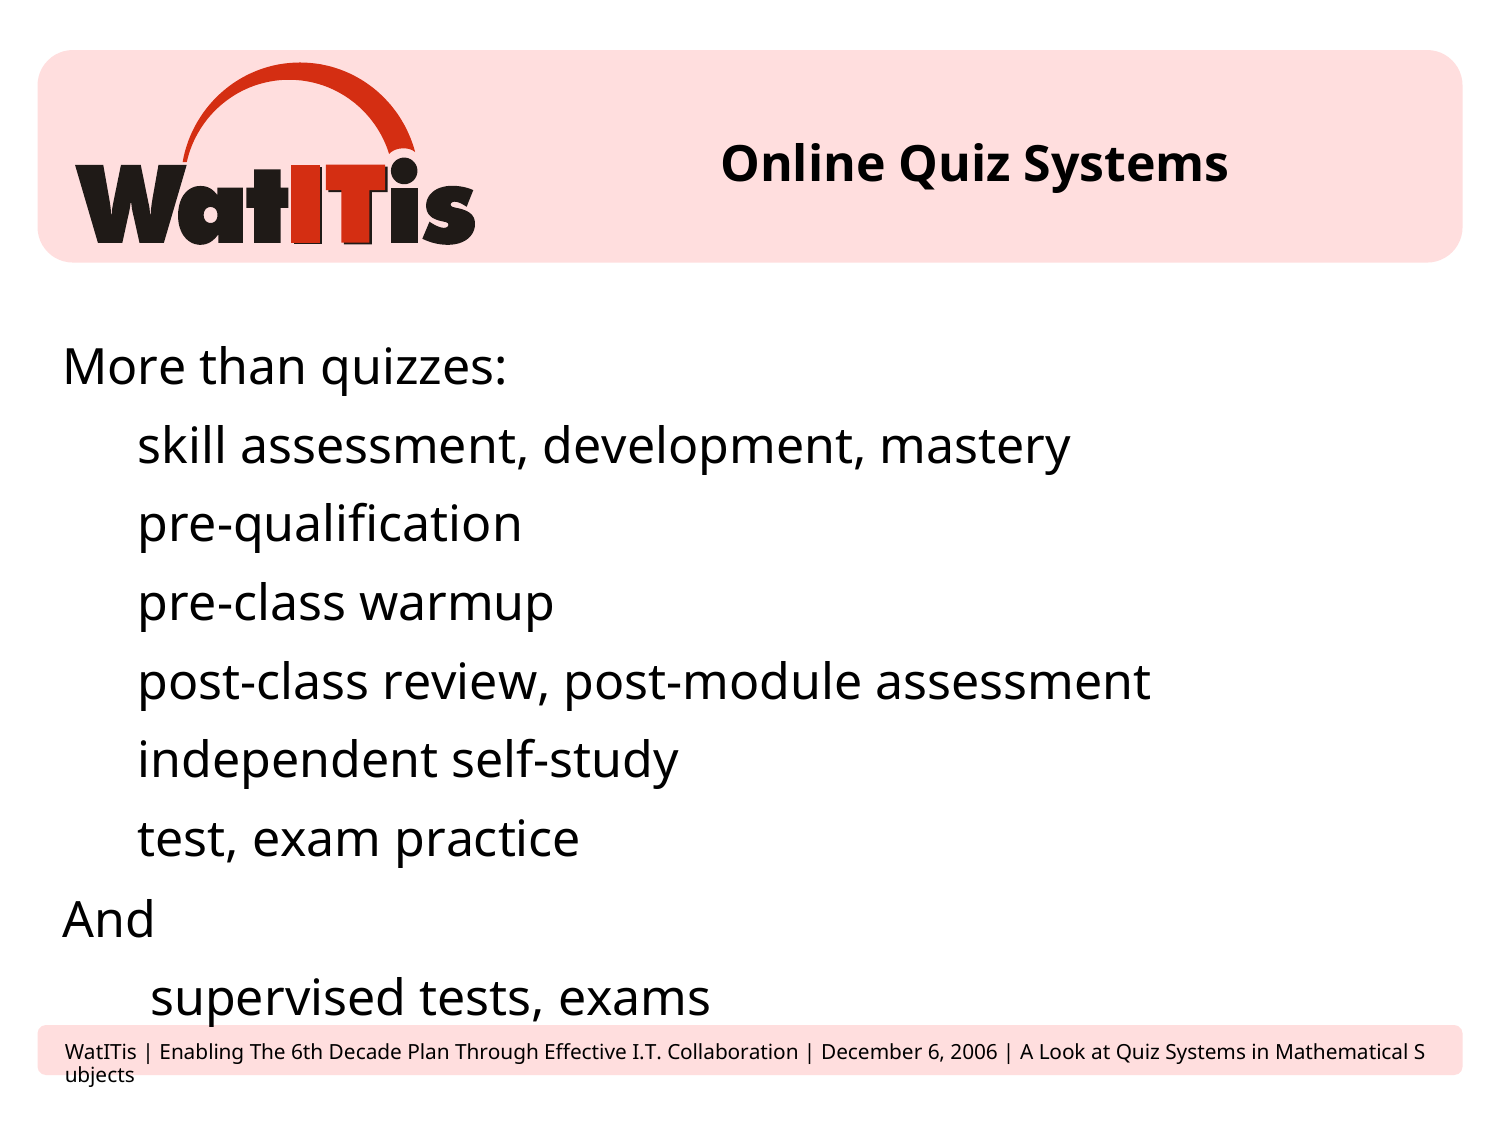

# Online Quiz Systems
More than quizzes:
skill assessment, development, mastery
pre-qualification
pre-class warmup
post-class review, post-module assessment
independent self-study
test, exam practice
And
 supervised tests, exams
WatITis | Enabling The 6th Decade Plan Through Effective I.T. Collaboration | December 6, 2006 | A Look at Quiz Systems in Mathematical Subjects